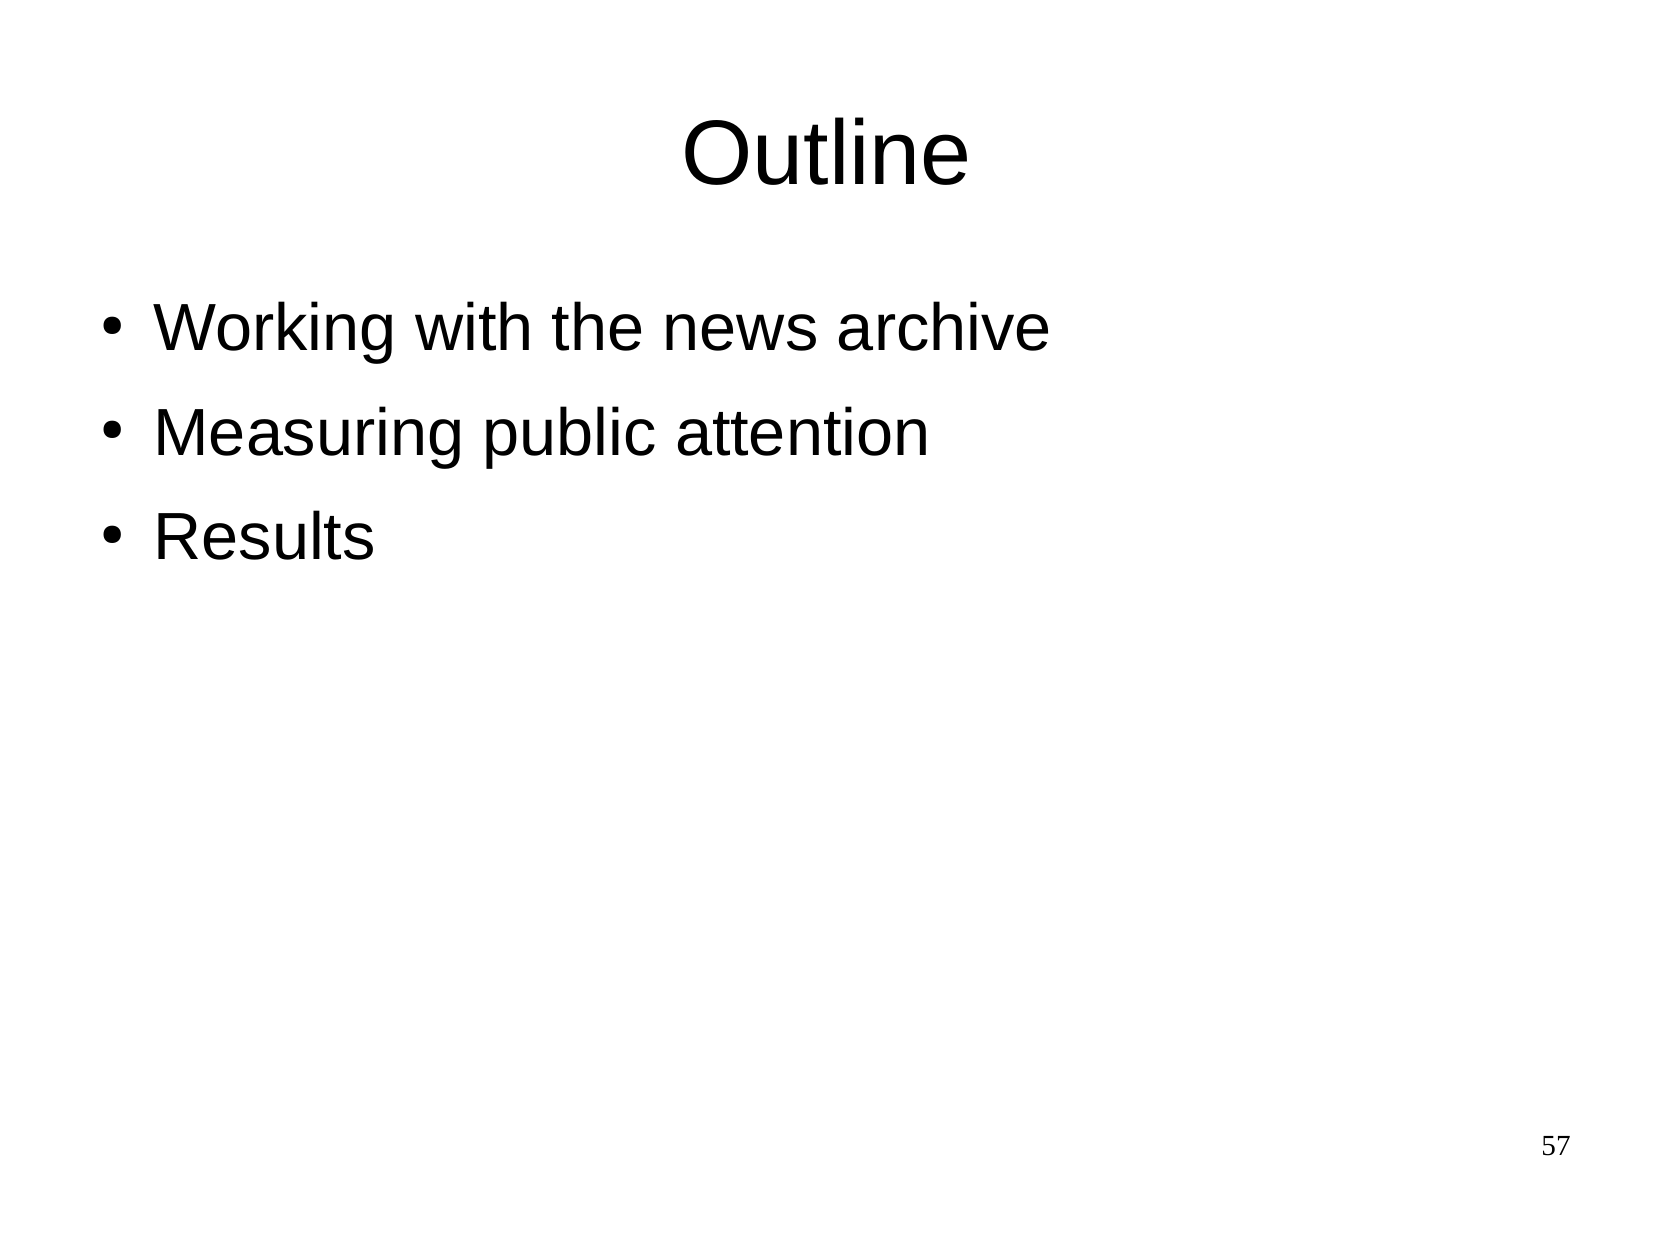

# Outline
Working with the news archive
Measuring public attention
Results
57